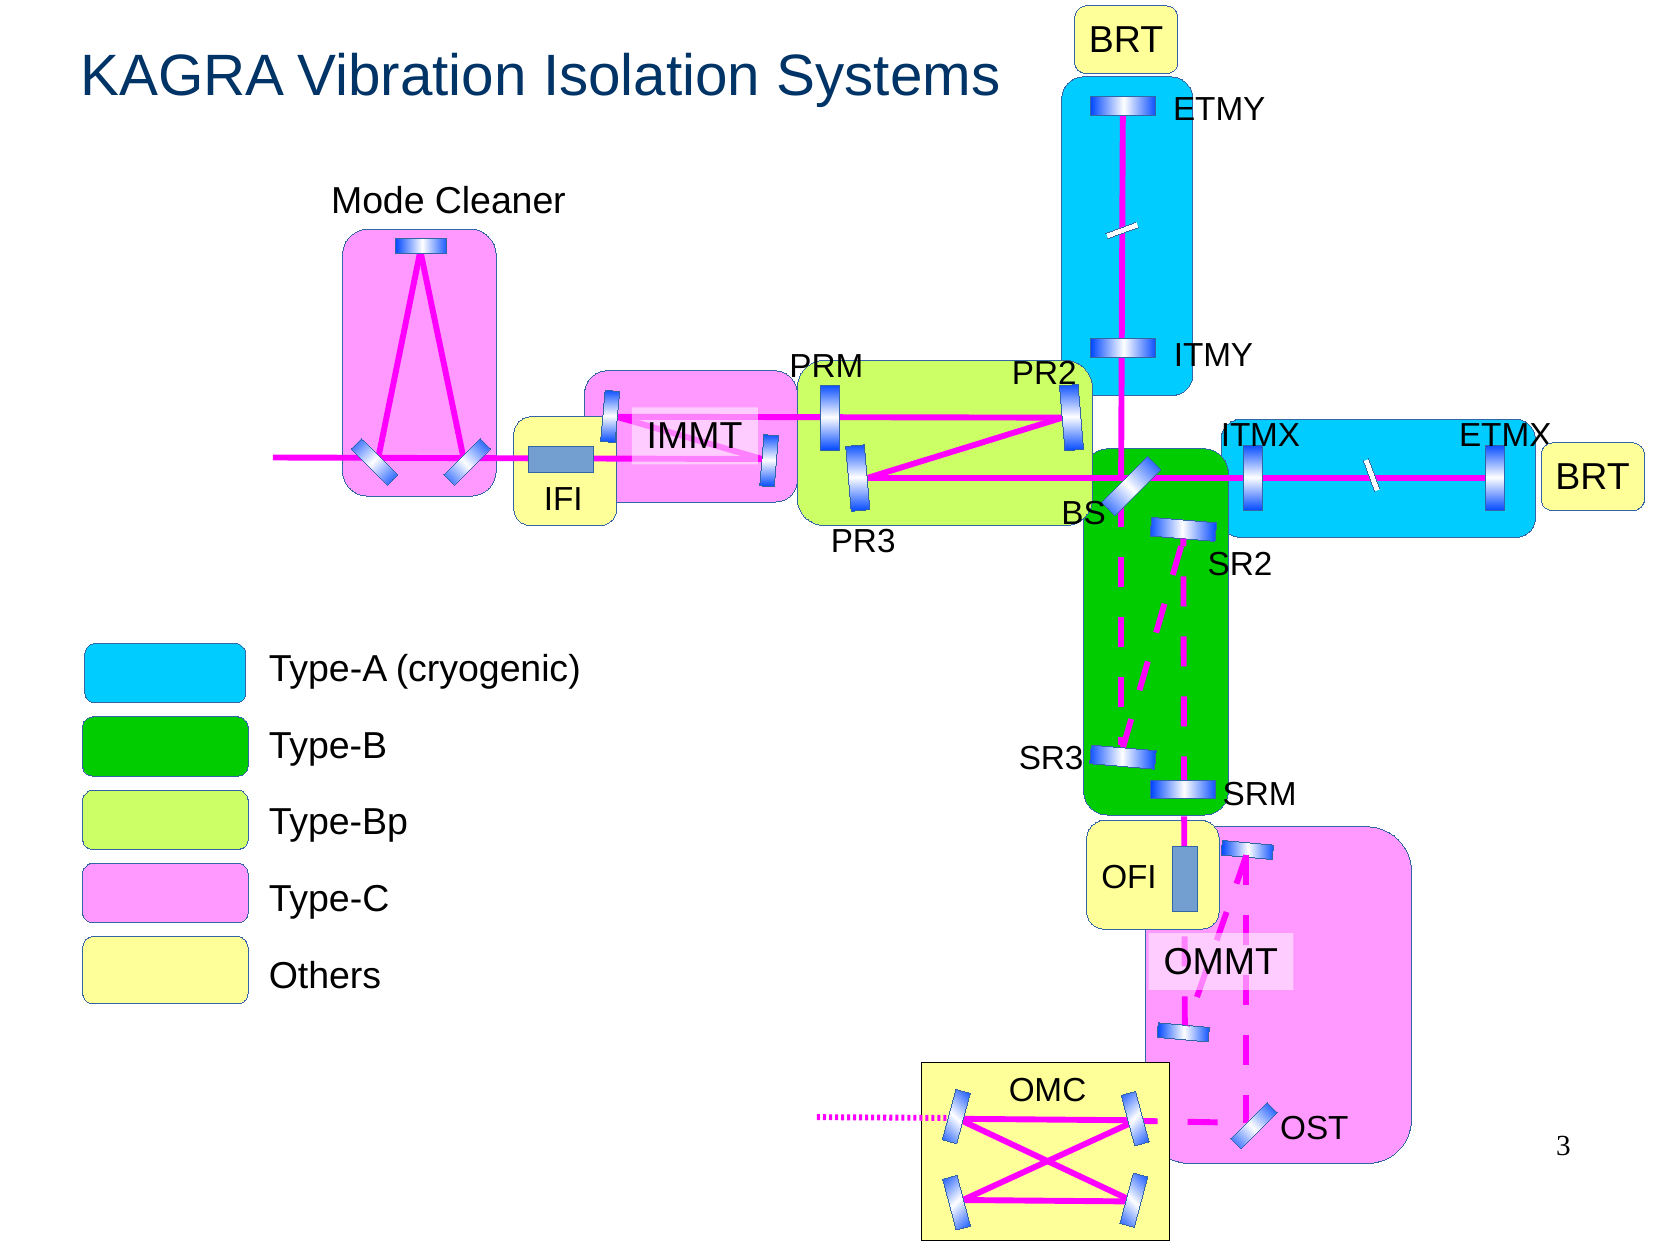

BRT
KAGRA Vibration Isolation Systems
ETMY
Mode Cleaner
ITMY
PRM
PR2
IMMT
ITMX
ETMX
BRT
IFI
BS
PR3
SR2
Type-A (cryogenic)
Type-B
SR3
SRM
Type-Bp
OFI
Type-C
OMMT
Others
OMC
OST
3